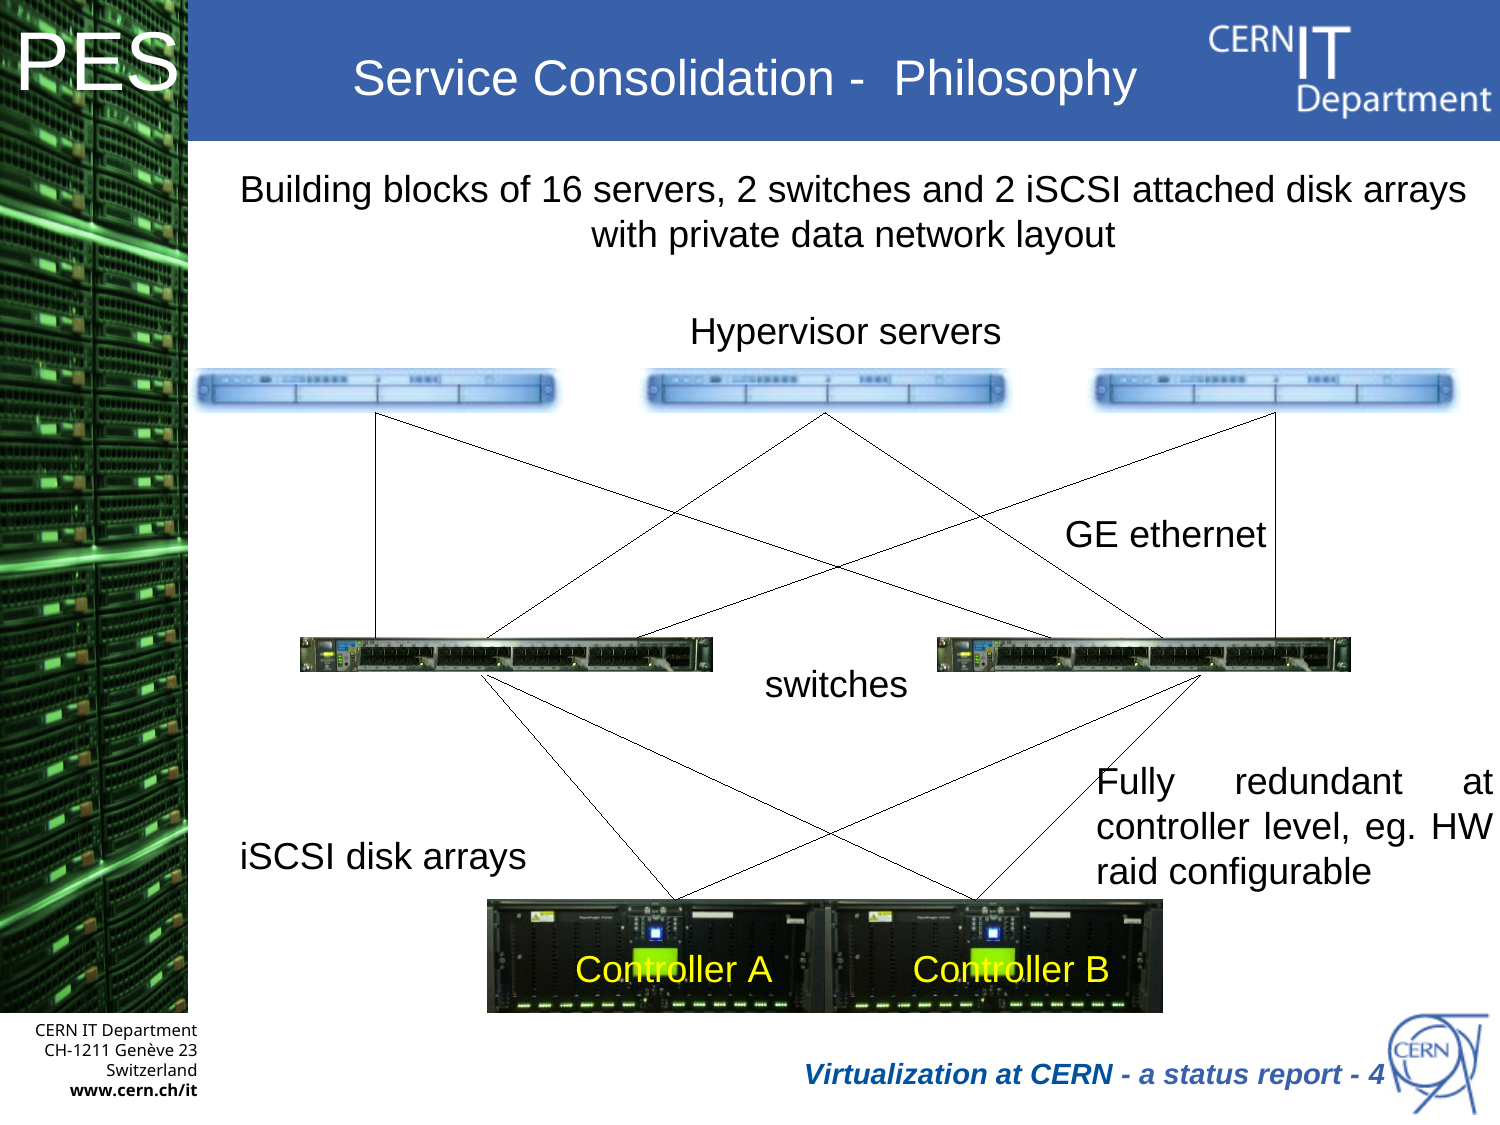

Service Consolidation - Philosophy
Building blocks of 16 servers, 2 switches and 2 iSCSI attached disk arrays
with private data network layout
Hypervisor servers
GE ethernet
switches
Fully redundant at controller level, eg. HW raid configurable
iSCSI disk arrays
Controller A
Controller B
Batch virtualization project at CERN